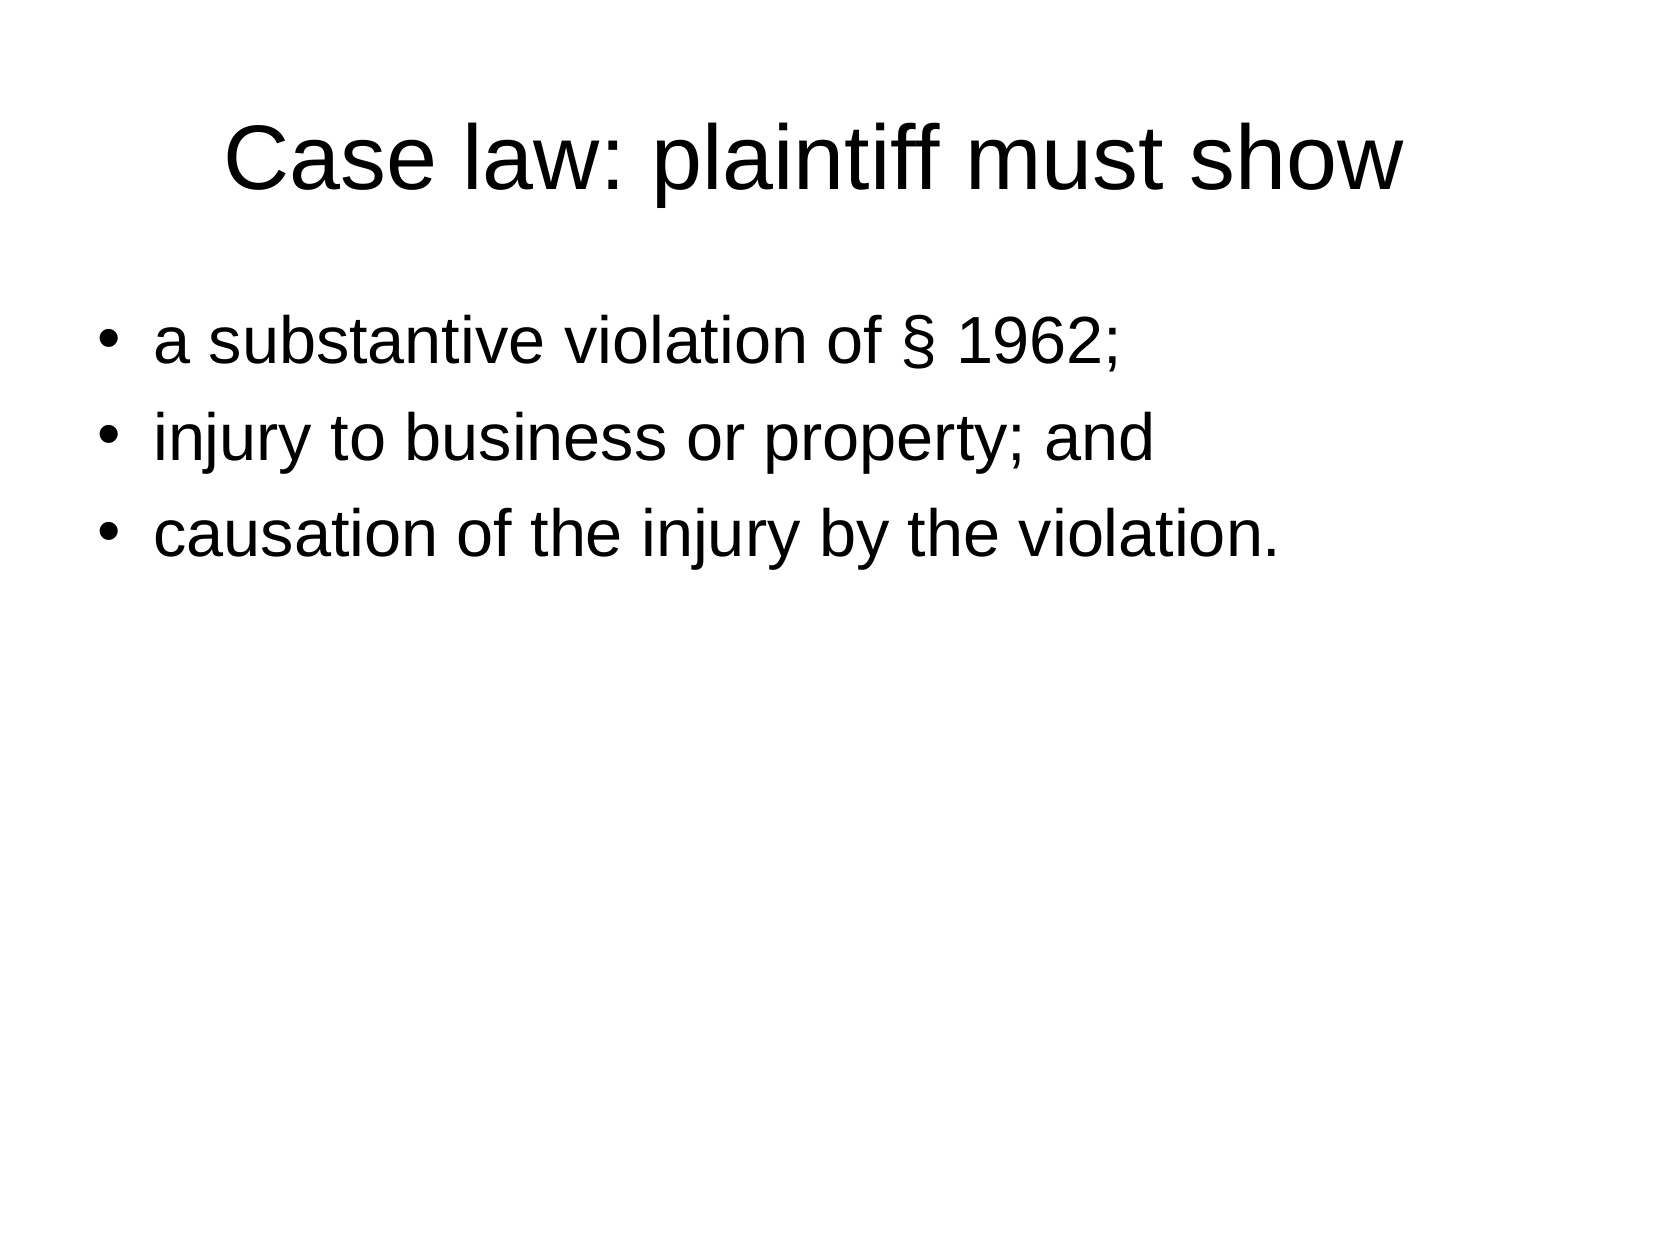

# Case law: plaintiff must show
a substantive violation of § 1962;
injury to business or property; and
causation of the injury by the violation.